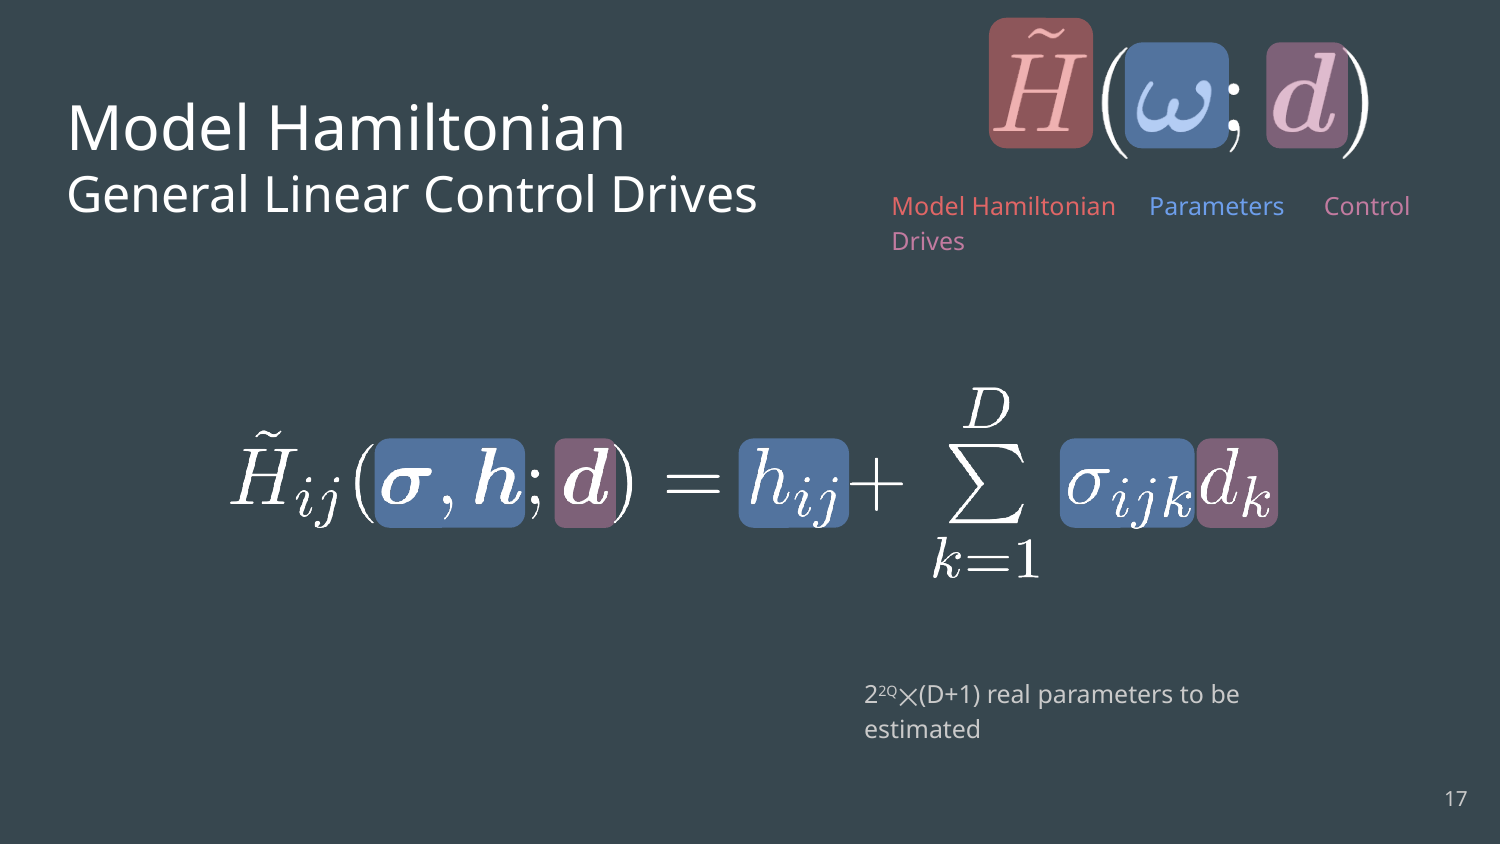

# Model Hamiltonian General Linear Control Drives
Model Hamiltonian Parameters Control Drives
22Q⨉(D+1) real parameters to be estimated